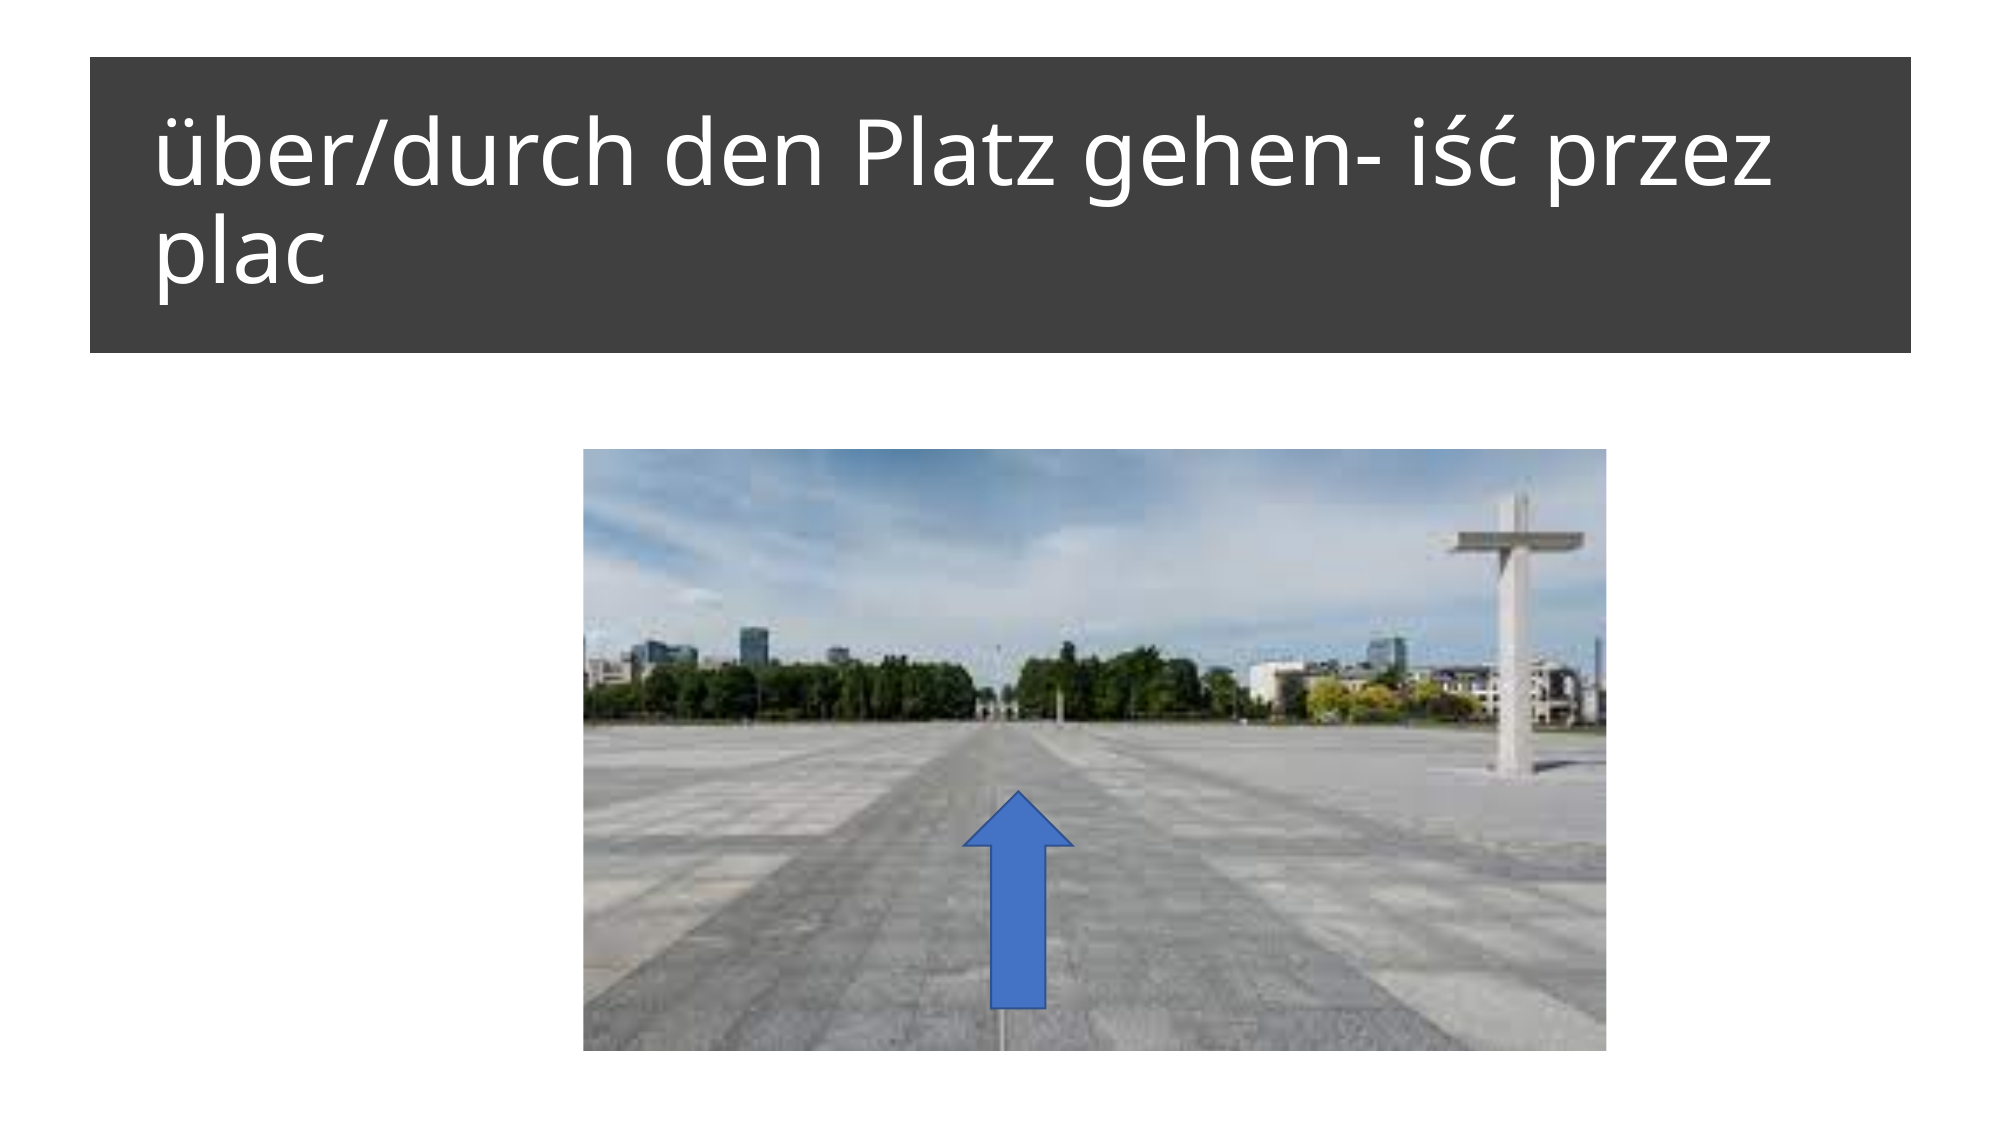

# über/durch den Platz gehen- iść przez plac